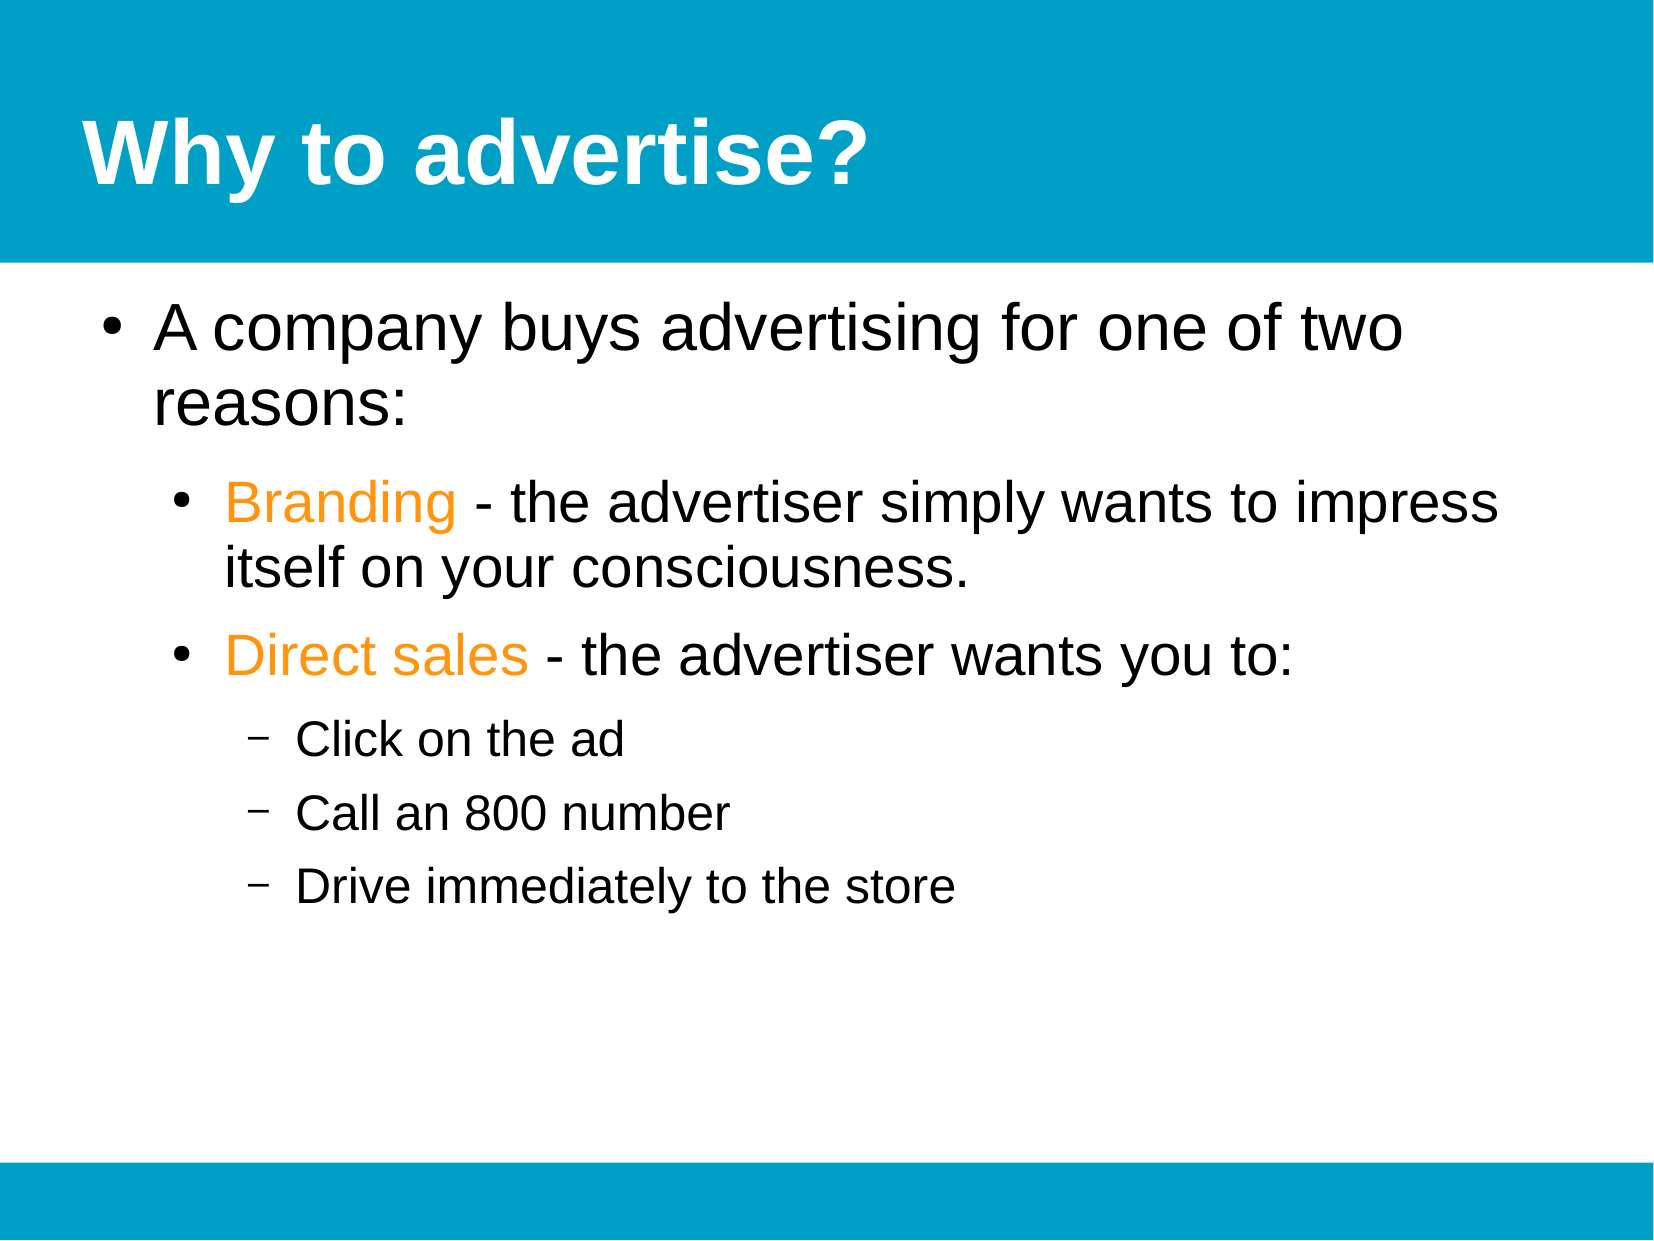

# Why to advertise?
A company buys advertising for one of two reasons:
Branding - the advertiser simply wants to impress itself on your consciousness.
Direct sales - the advertiser wants you to:
Click on the ad
Call an 800 number
Drive immediately to the store